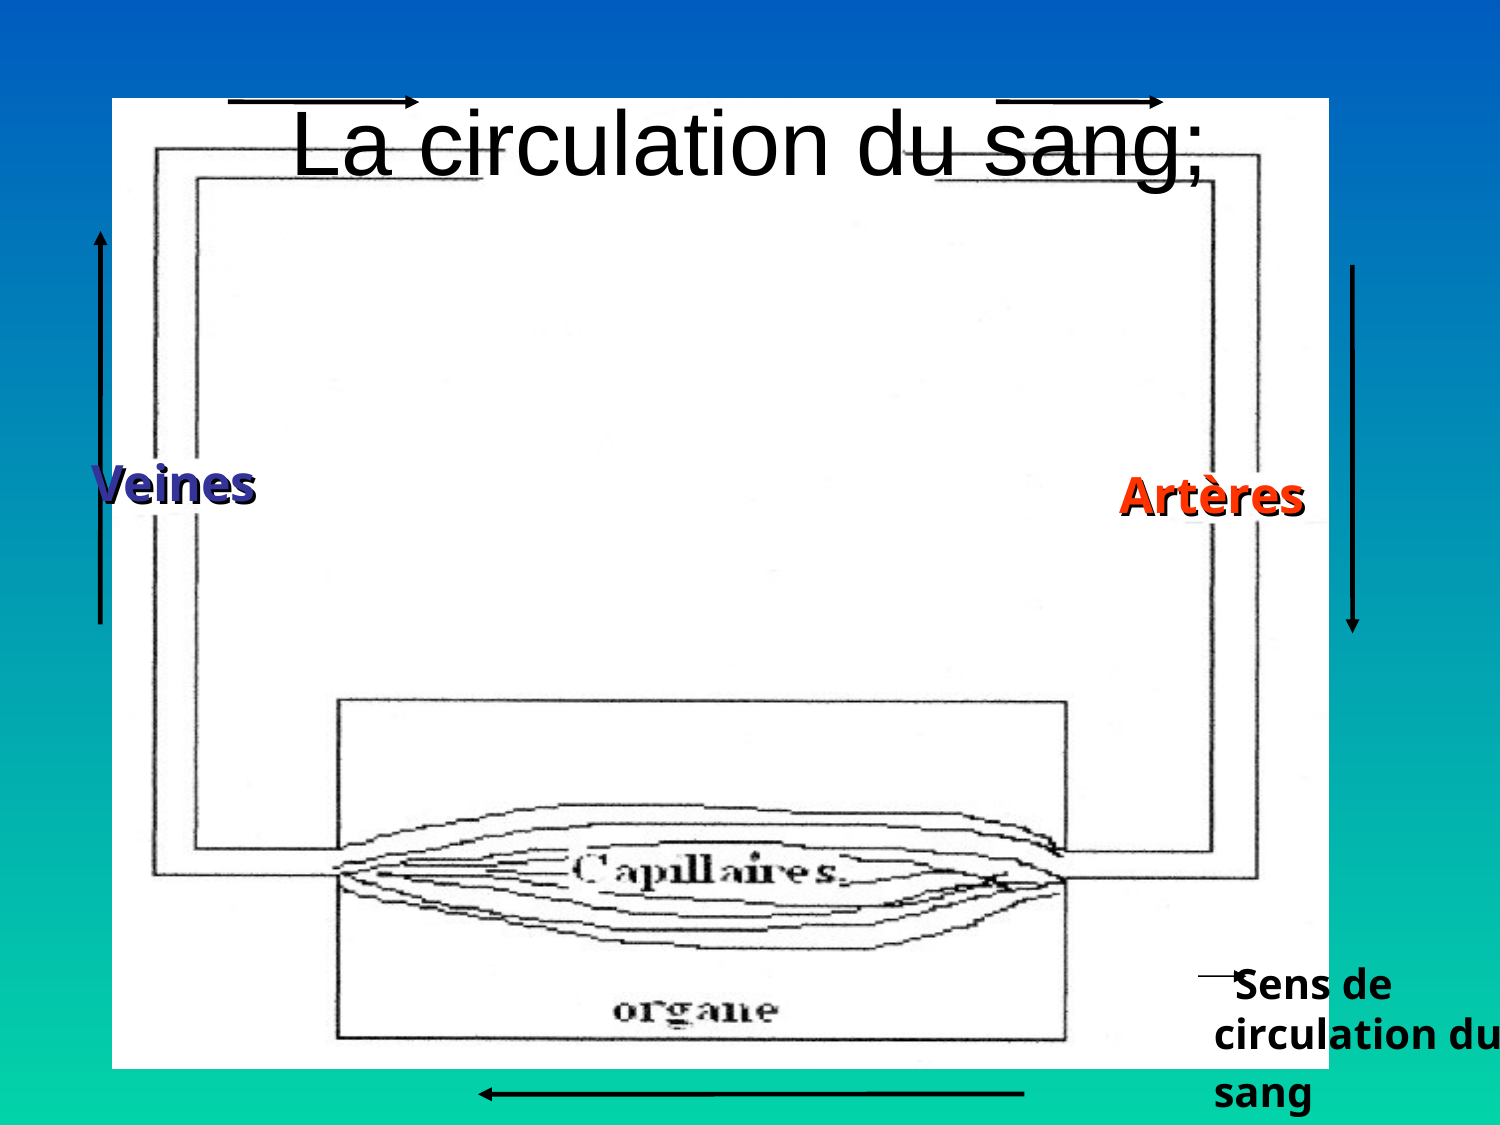

La circulation du sang;
Veines
Artères
 Sens de circulation du sang